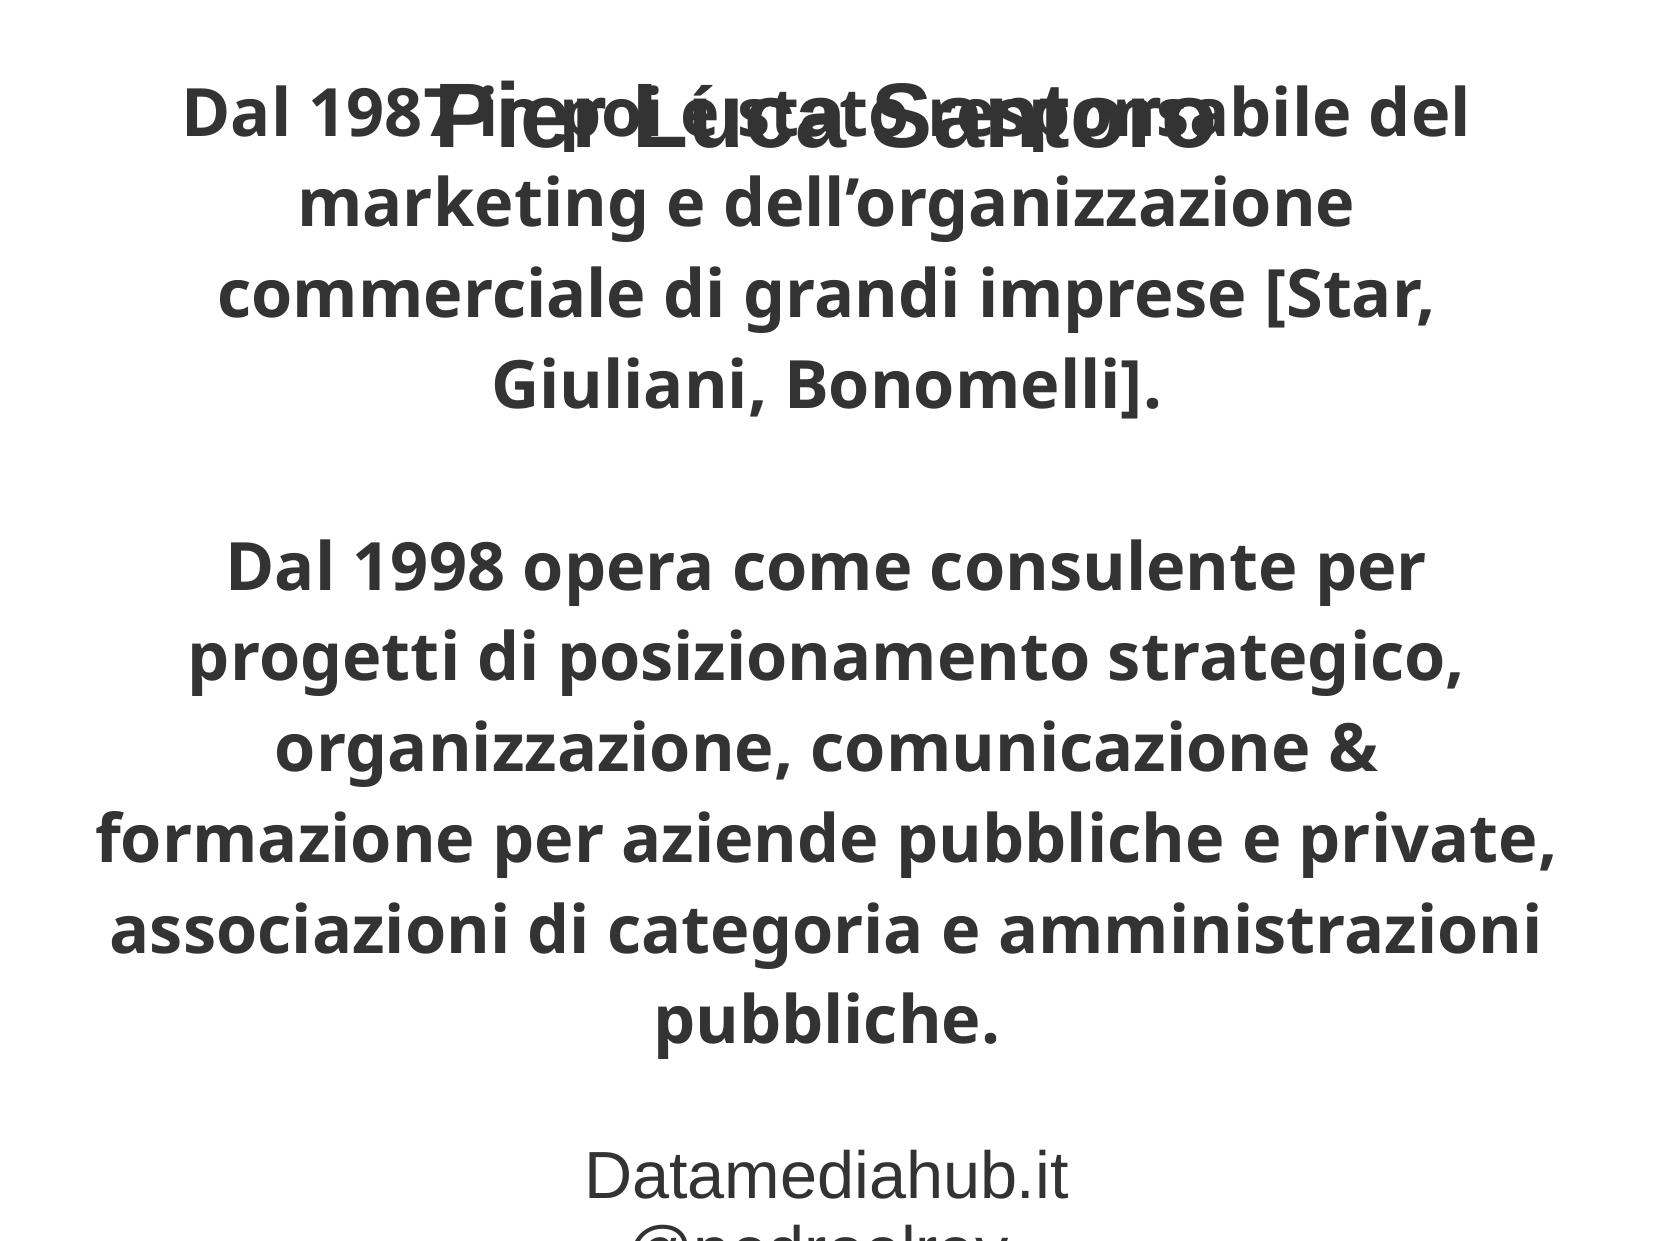

# Pier Luca Santoro
Dal 1987 in poi é stato responsabile del marketing e dell’organizzazione commerciale di grandi imprese [Star, Giuliani, Bonomelli].
Dal 1998 opera come consulente per progetti di posizionamento strategico, organizzazione, comunicazione & formazione per aziende pubbliche e private, associazioni di categoria e amministrazioni pubbliche.
Datamediahub.it
@pedroelrey